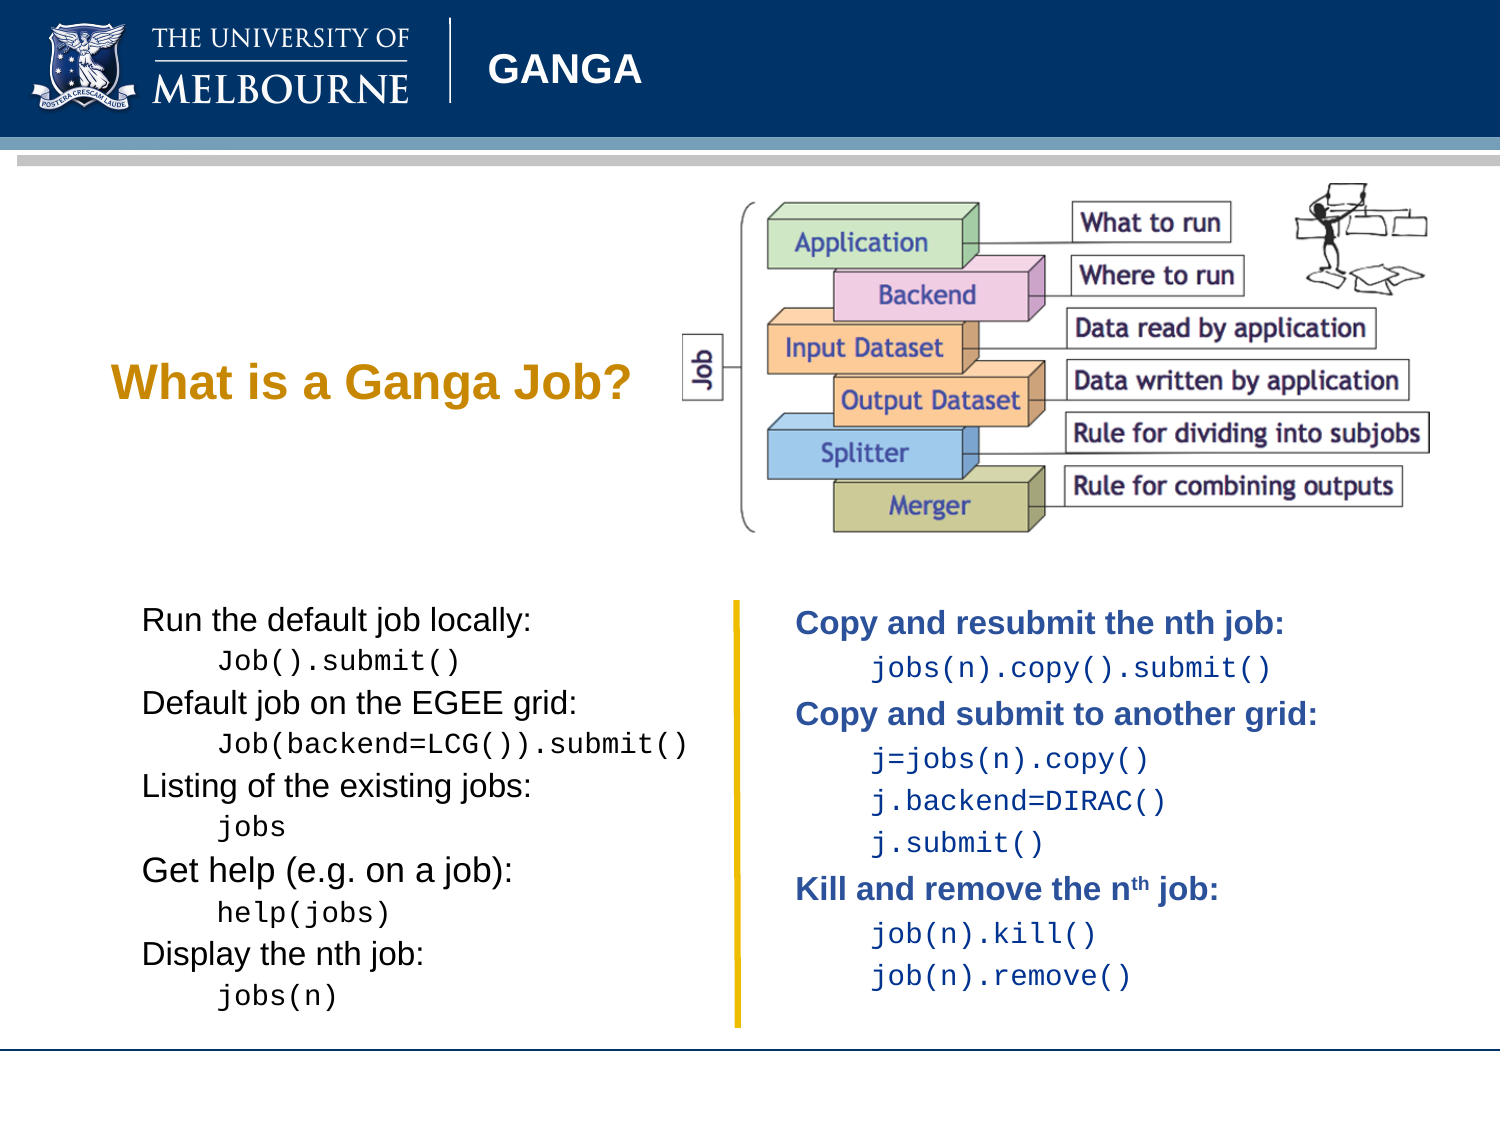

# GANGA
What is a Ganga Job?
Copy and resubmit the nth job:
jobs(n).copy().submit()
Copy and submit to another grid:
j=jobs(n).copy()
j.backend=DIRAC()
j.submit()
Kill and remove the nth job:
job(n).kill()
job(n).remove()
Run the default job locally:
Job().submit()
Default job on the EGEE grid:
Job(backend=LCG()).submit()
Listing of the existing jobs:
jobs
Get help (e.g. on a job):
help(jobs)
Display the nth job:
jobs(n)